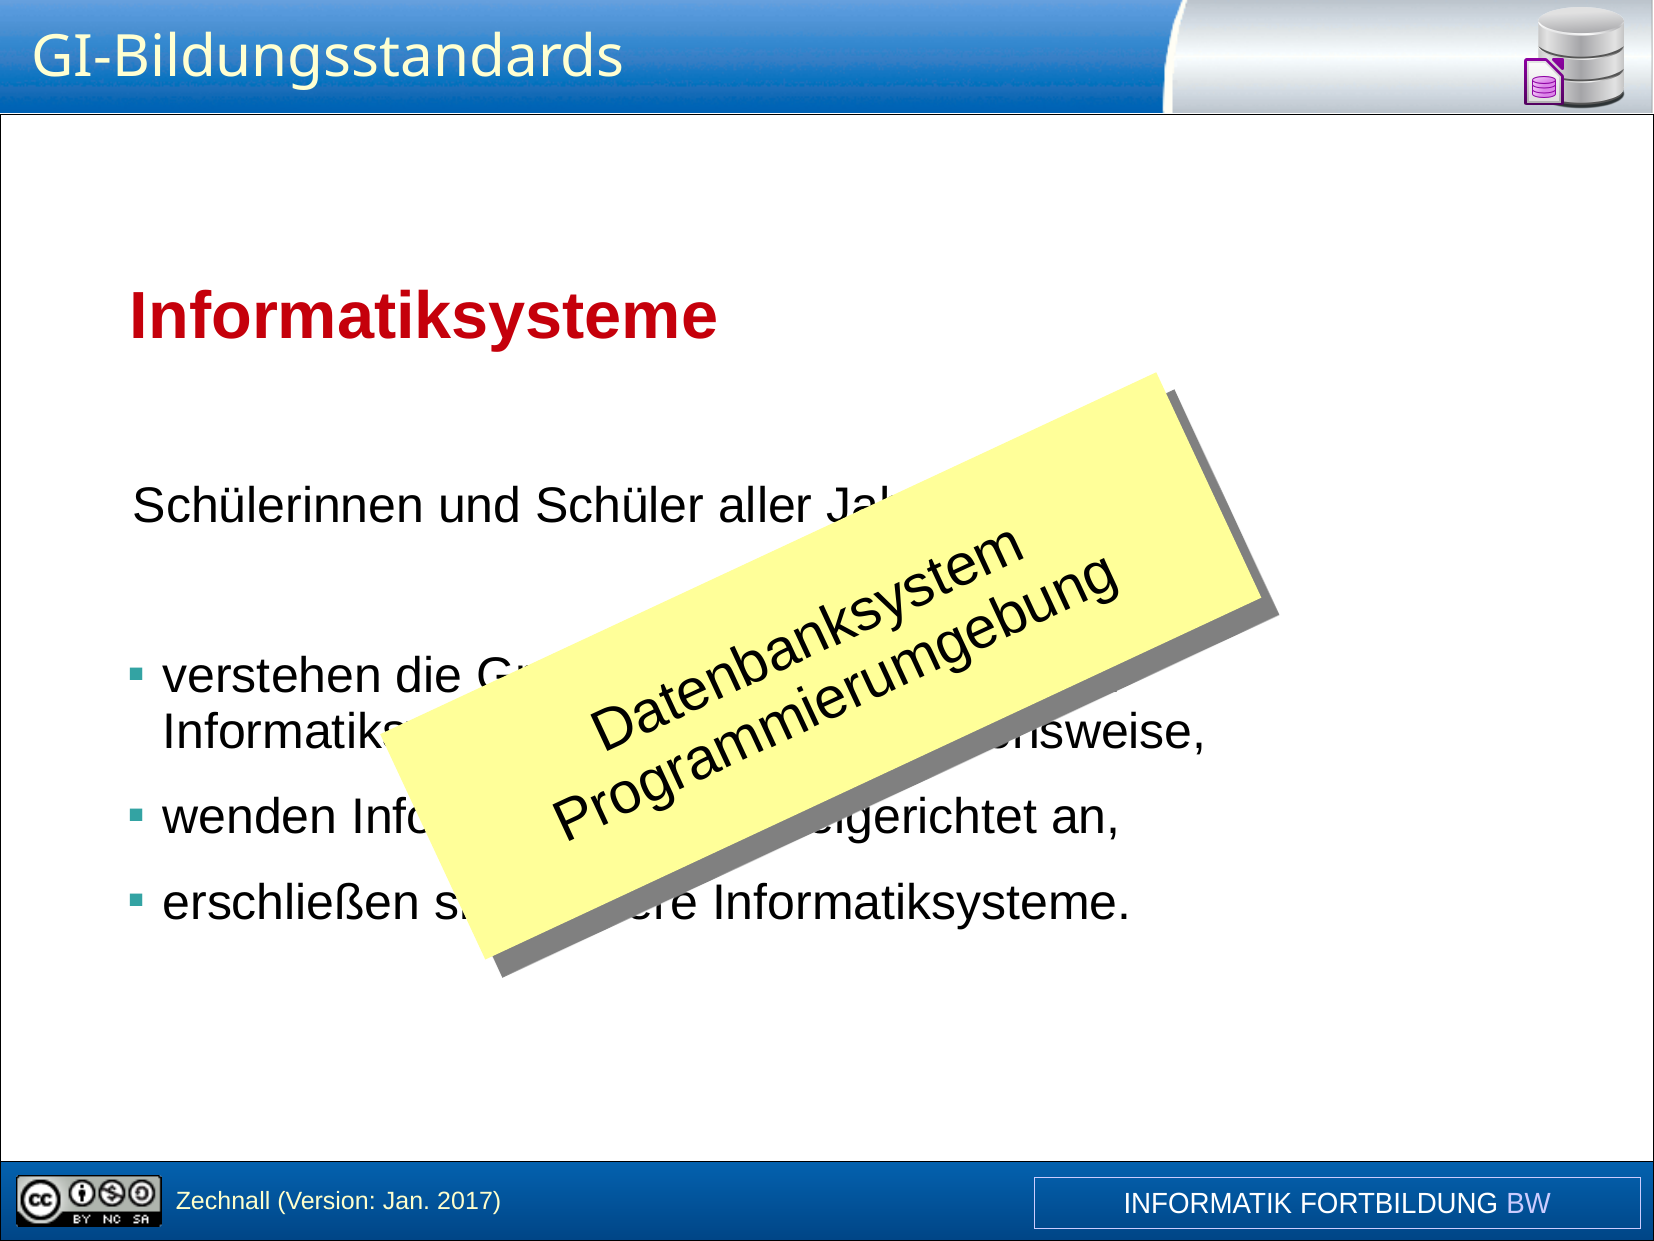

GI-Bildungsstandards
# Informatiksysteme
Schülerinnen und Schüler aller Jahrgangsstufen
verstehen die Grundlagen des Aufbaus von Informatiksystemen und deren Funktionsweise,
wenden Informatiksysteme zielgerichtet an,
erschließen sich weitere Informatiksysteme.
Datenbanksystem
Programmierumgebung